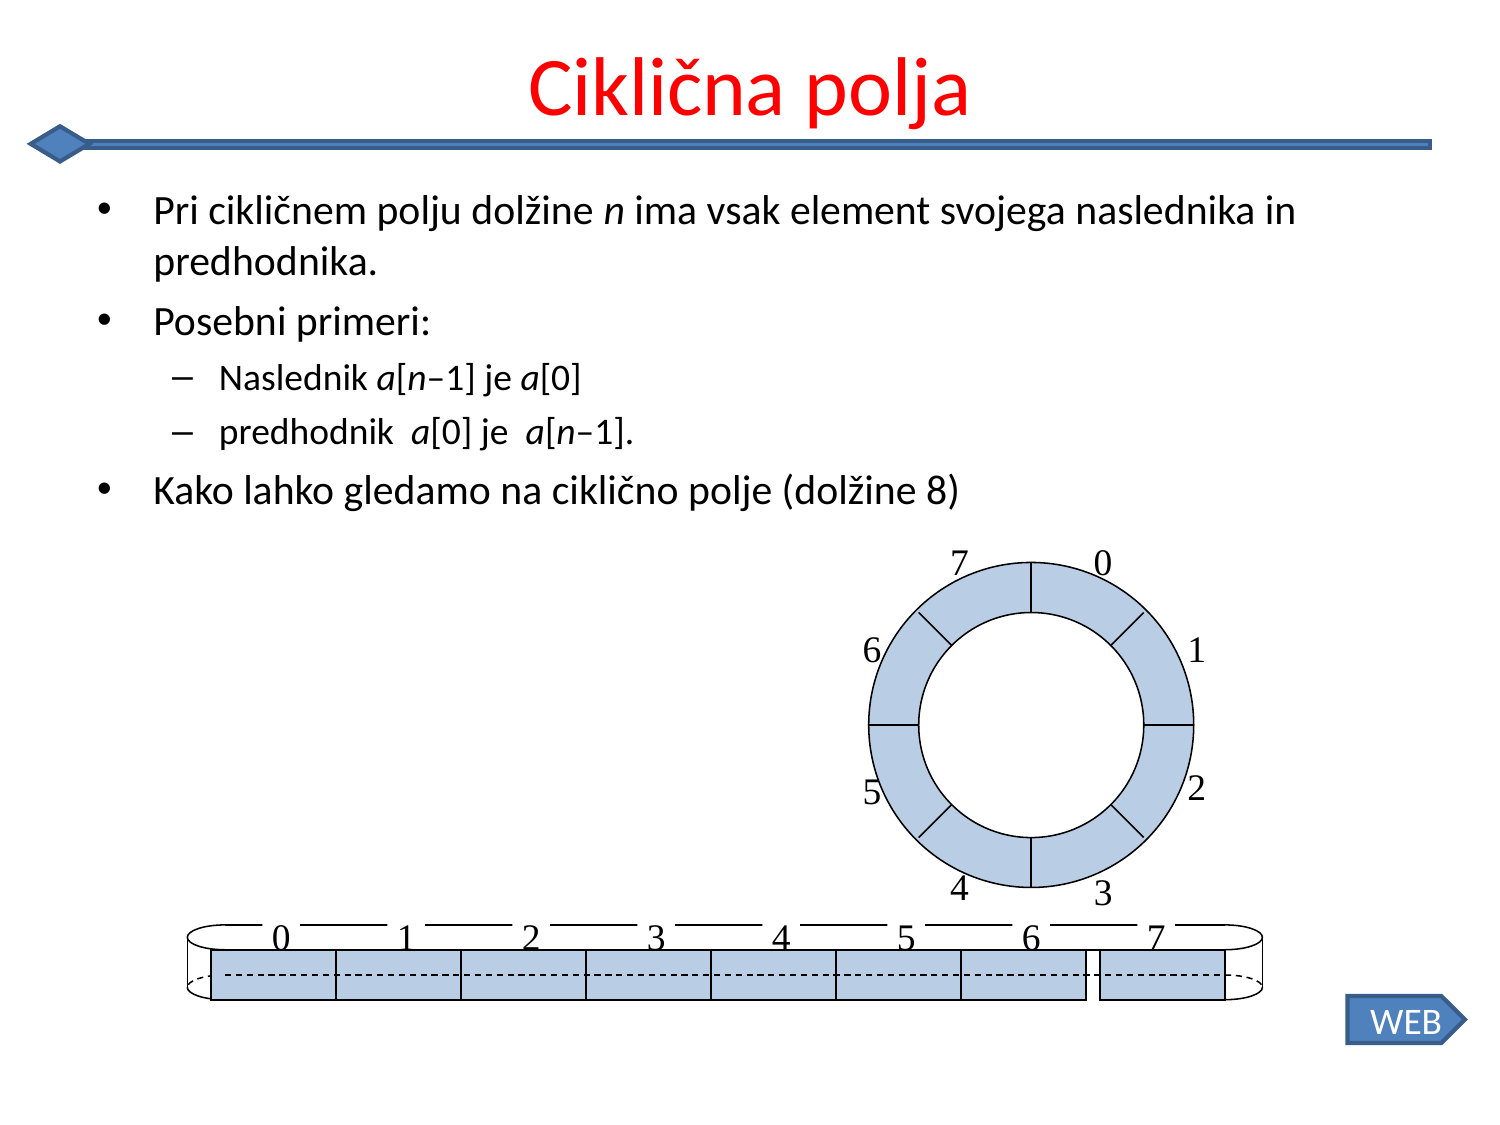

# Ciklična polja
Pri cikličnem polju dolžine n ima vsak element svojega naslednika in predhodnika.
Posebni primeri:
Naslednik a[n–1] je a[0]
predhodnik a[0] je a[n–1].
Kako lahko gledamo na ciklično polje (dolžine 8)
7
0
6
1
2
5
4
3
0
1
2
3
4
5
6
7
WEB